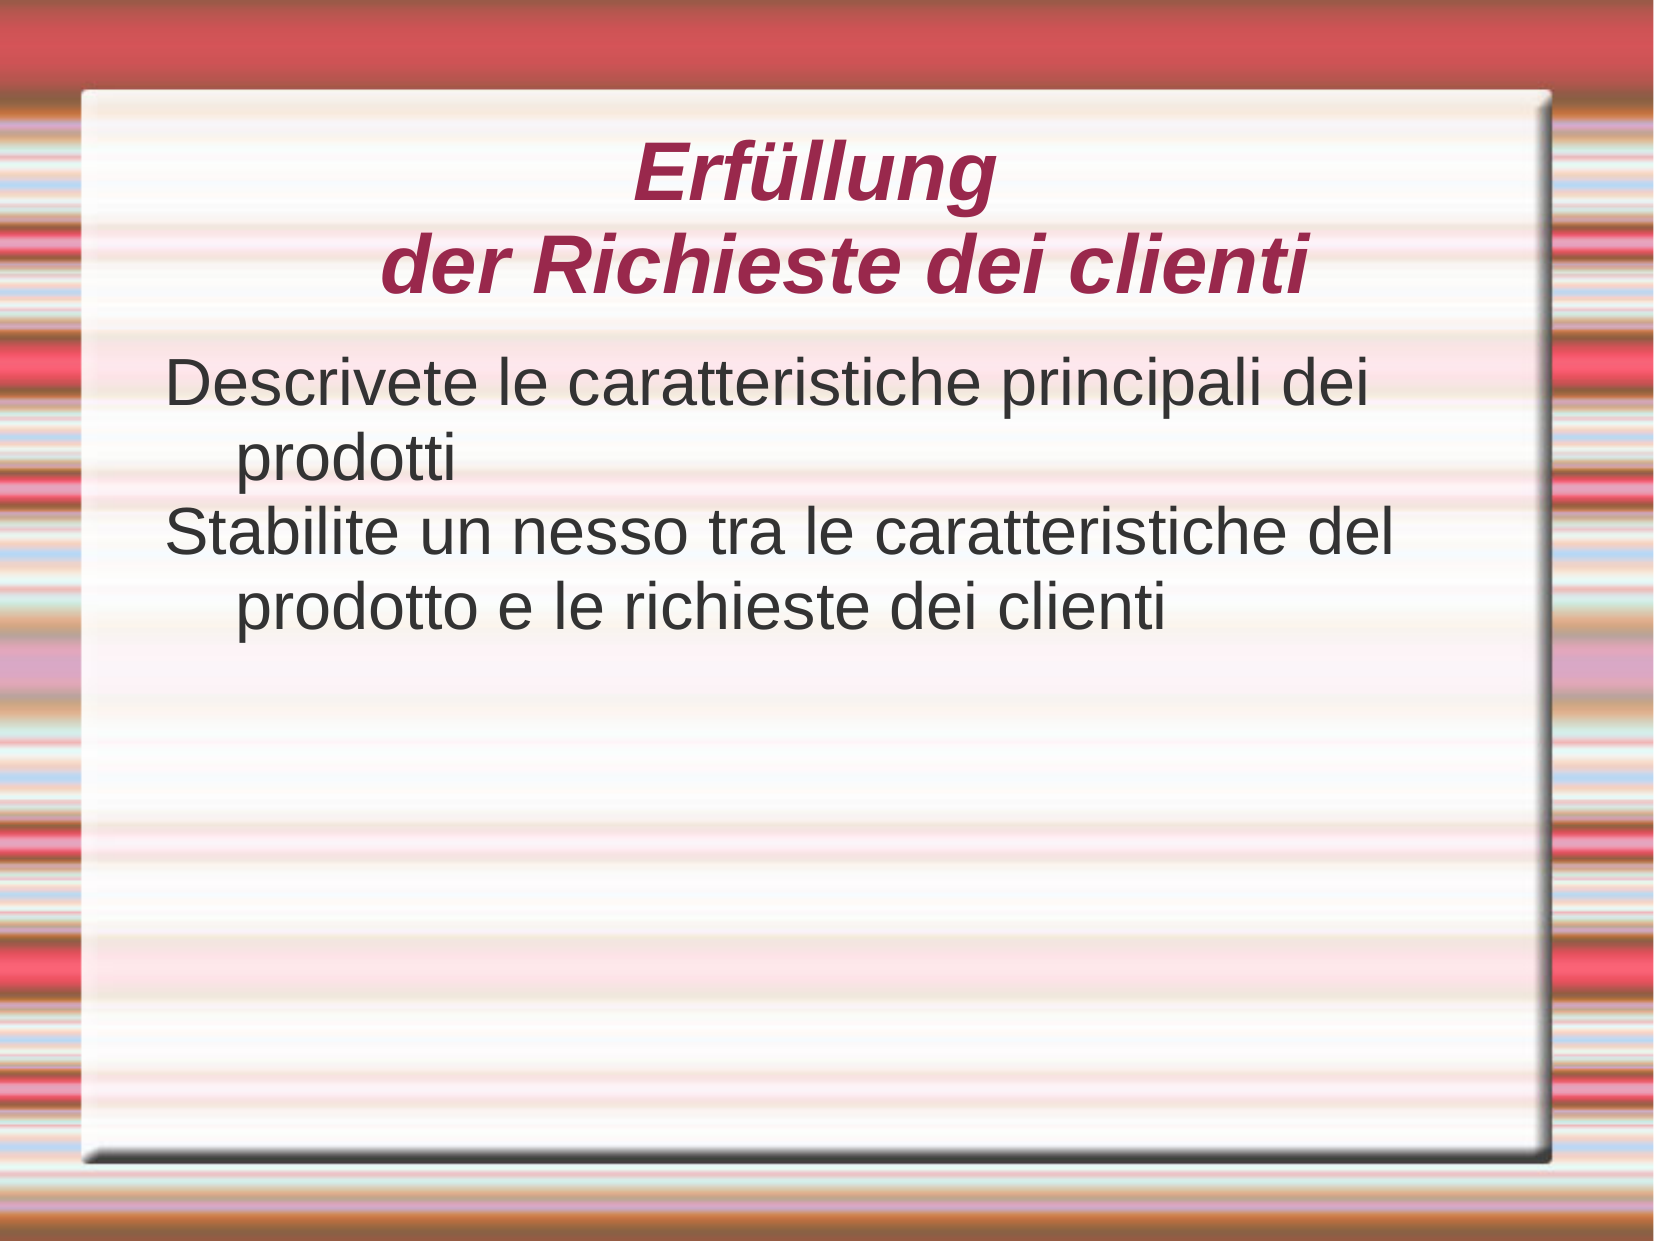

# Erfüllung der Richieste dei clienti
Descrivete le caratteristiche principali dei prodotti
Stabilite un nesso tra le caratteristiche del prodotto e le richieste dei clienti